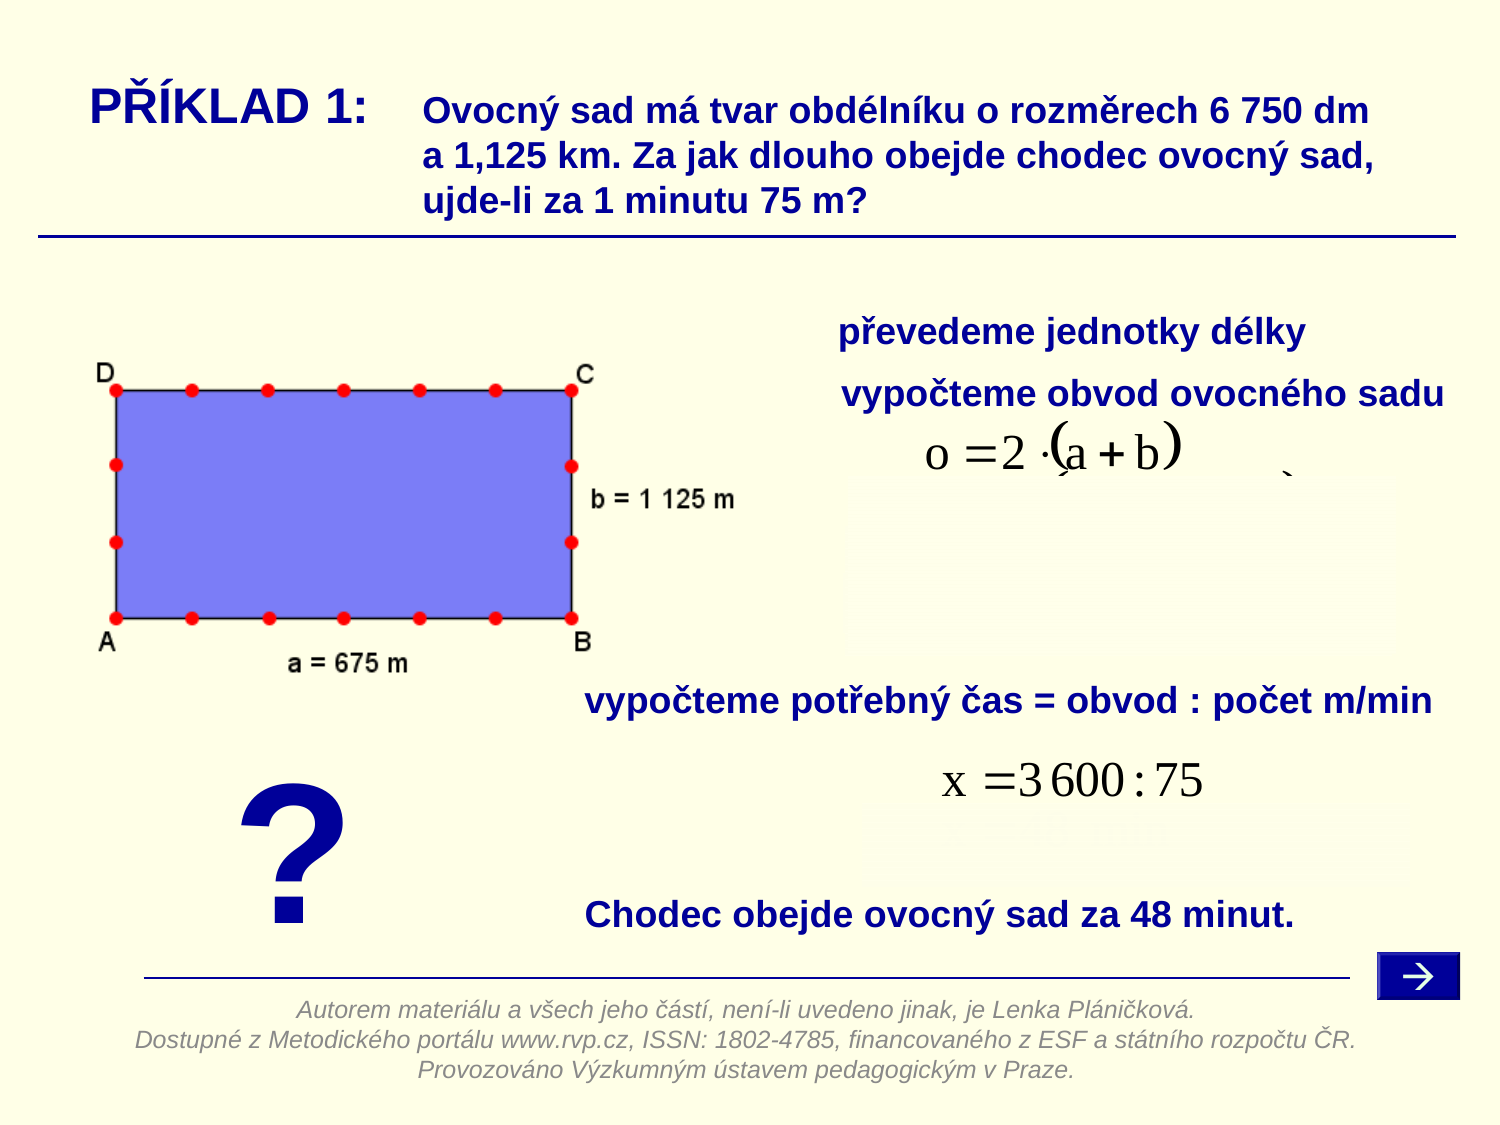

# PŘÍKLAD 1:
Ovocný sad má tvar obdélníku o rozměrech 6 750 dm
a 1,125 km. Za jak dlouho obejde chodec ovocný sad,
ujde-li za 1 minutu 75 m?
převedeme jednotky délky
vypočteme obvod ovocného sadu
vypočteme potřebný čas = obvod : počet m/min
?
Chodec obejde ovocný sad za 48 minut.

Autorem materiálu a všech jeho částí, není-li uvedeno jinak, je Lenka Pláničková.
Dostupné z Metodického portálu www.rvp.cz, ISSN: 1802-4785, financovaného z ESF a státního rozpočtu ČR.
Provozováno Výzkumným ústavem pedagogickým v Praze.